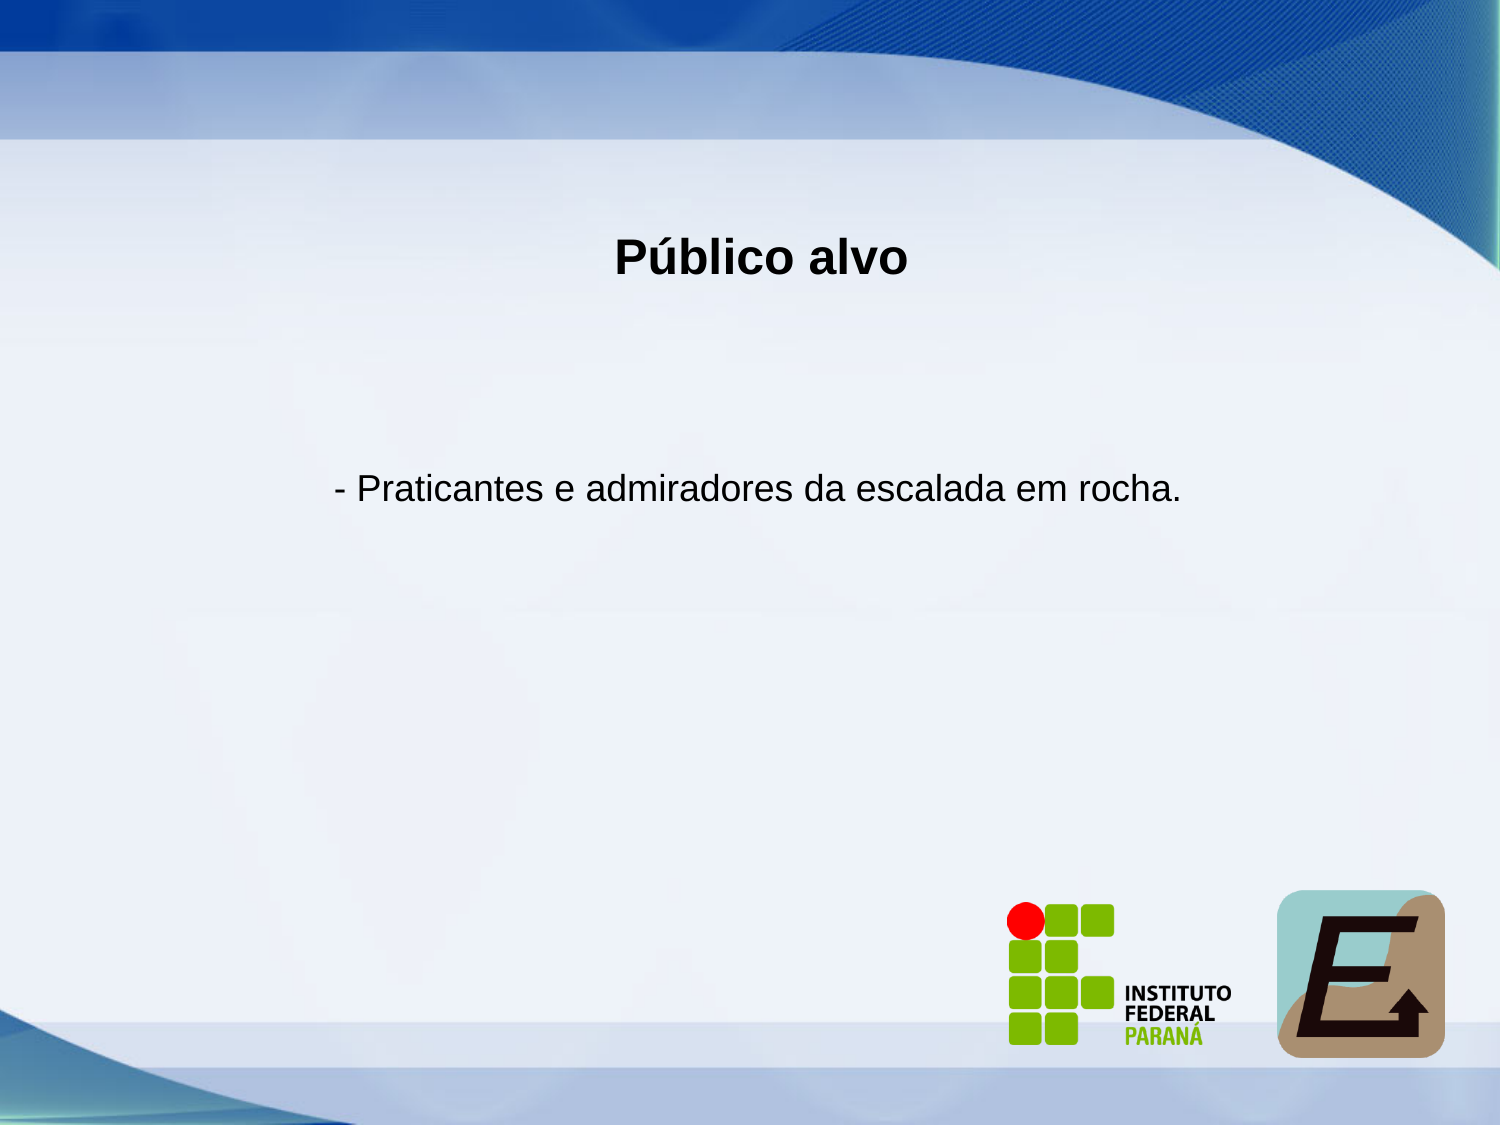

Público alvo
- Praticantes e admiradores da escalada em rocha.